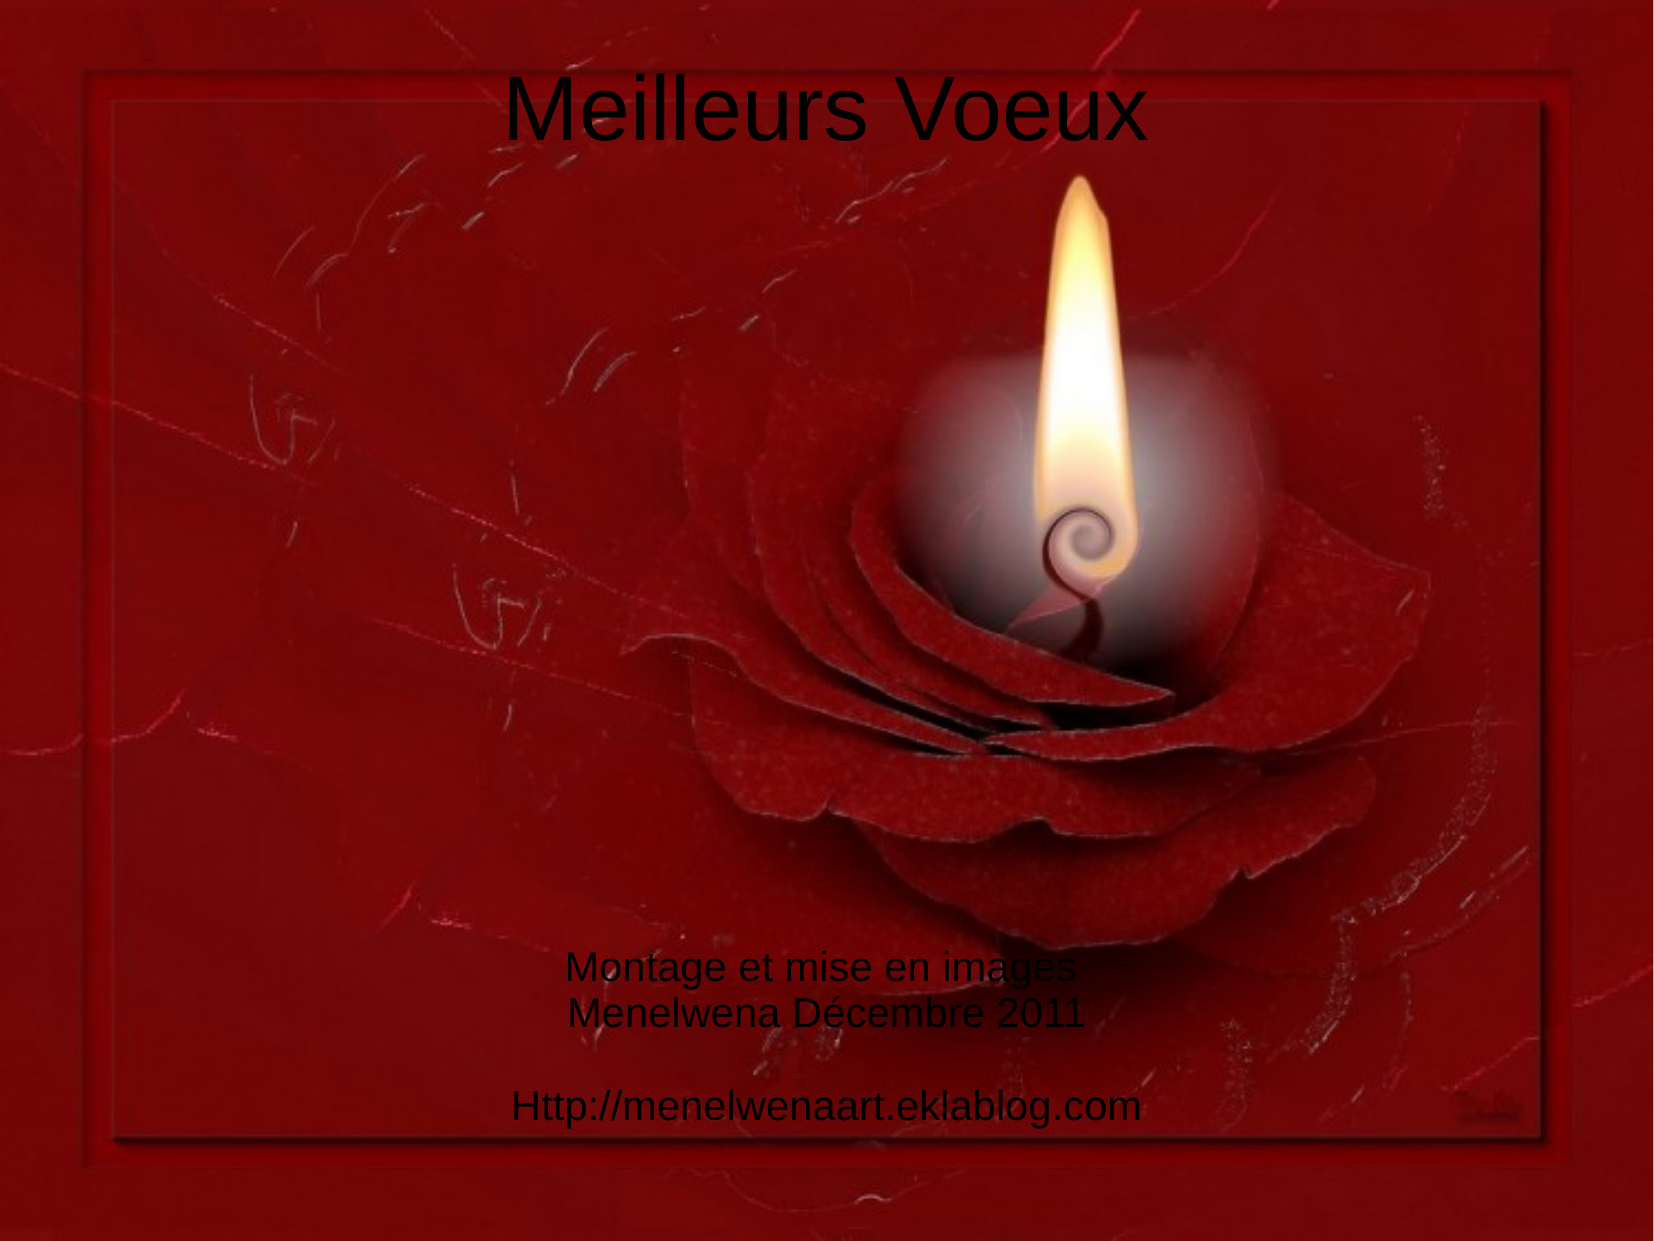

# Meilleurs Voeux
Montage et mise en images
Menelwena Décembre 2011
Http://menelwenaart.eklablog.com